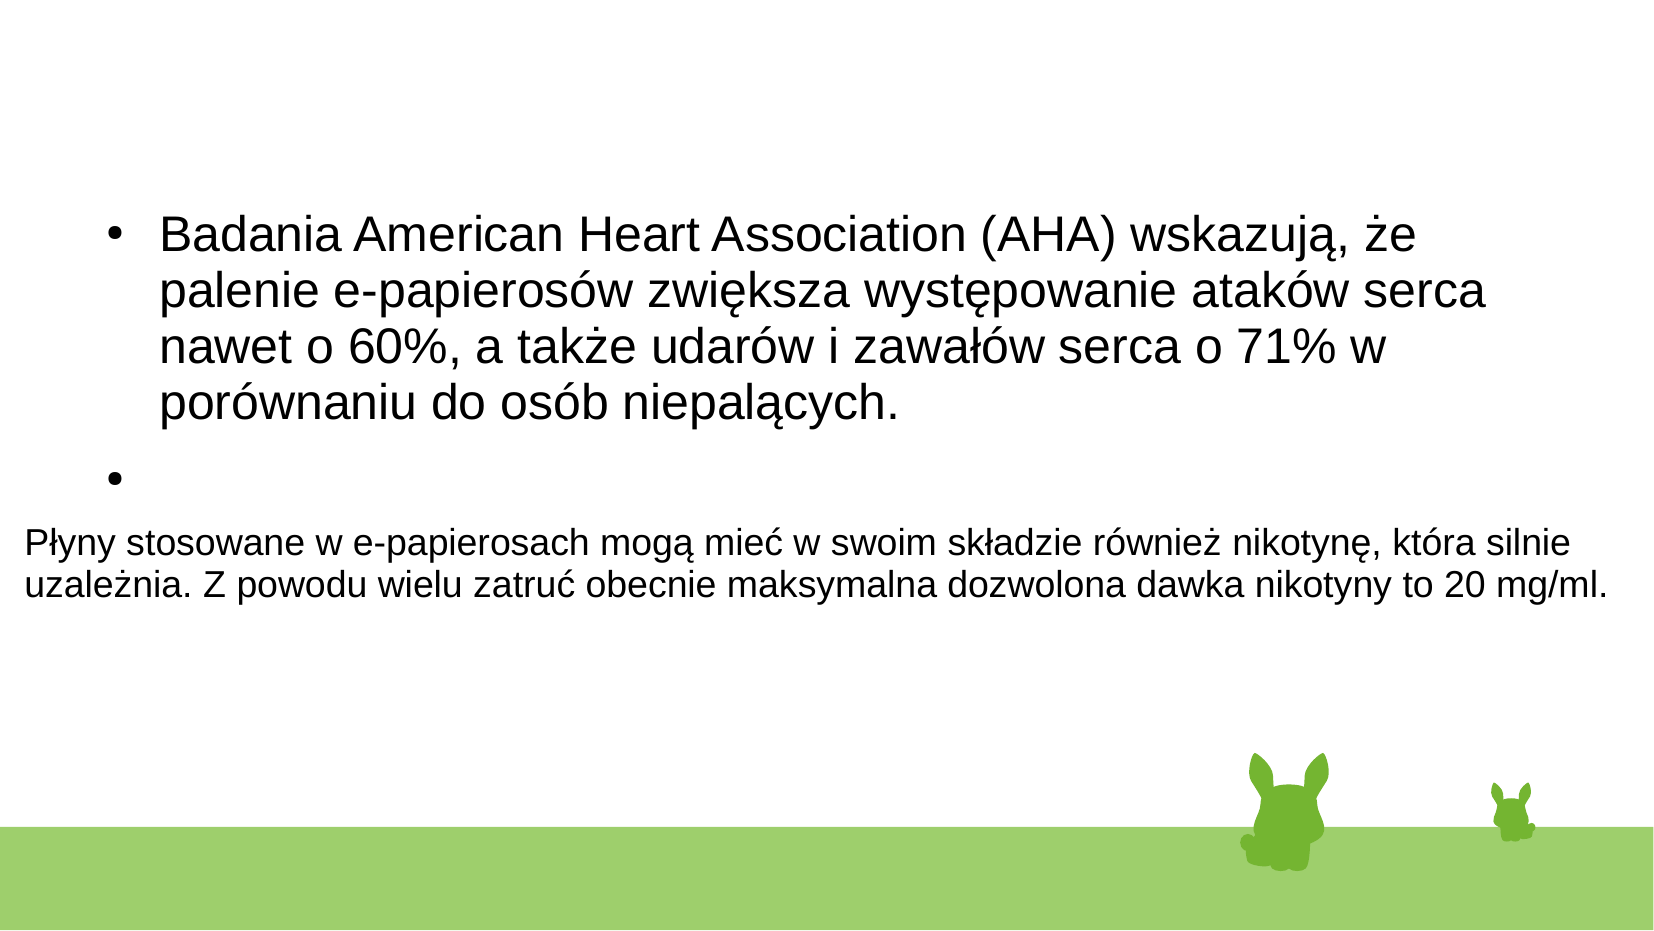

# Badania American Heart Association (AHA) wskazują, że palenie e-papierosów zwiększa występowanie ataków serca nawet o 60%, a także udarów i zawałów serca o 71% w porównaniu do osób niepalących.
Płyny stosowane w e-papierosach mogą mieć w swoim składzie również nikotynę, która silnie uzależnia. Z powodu wielu zatruć obecnie maksymalna dozwolona dawka nikotyny to 20 mg/ml.